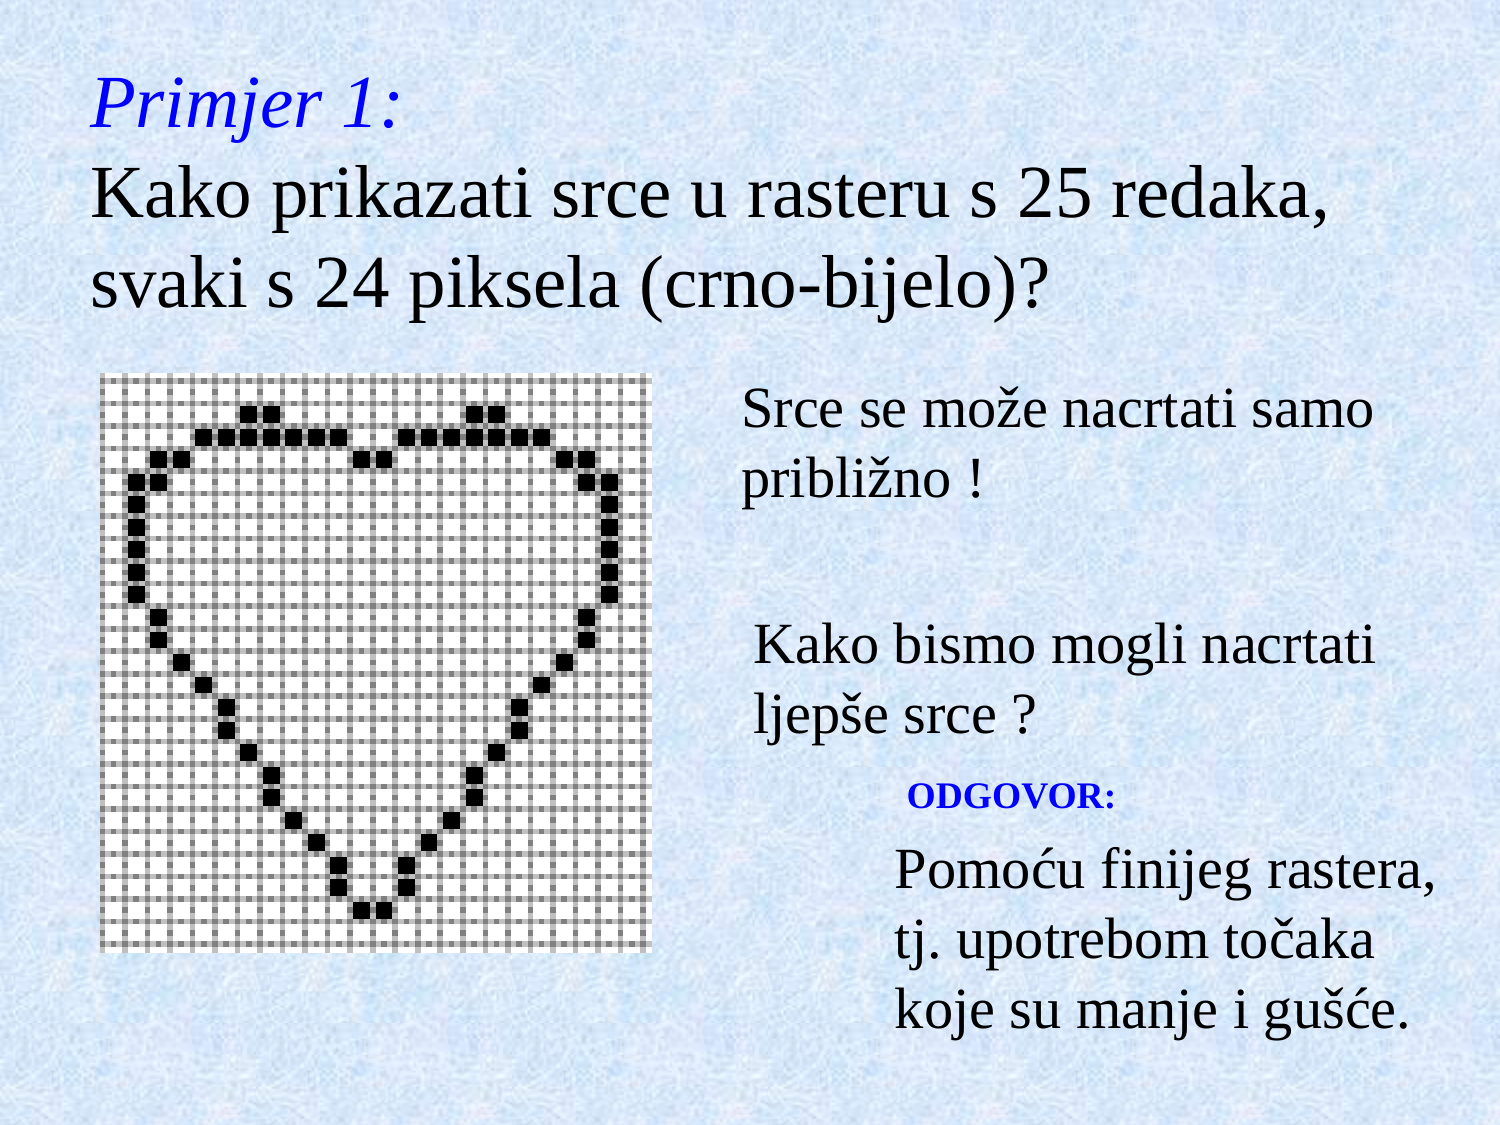

# Primjer 1: Kako prikazati srce u rasteru s 25 redaka, svaki s 24 piksela (crno-bijelo)?
Srce se može nacrtati samo približno !
Kako bismo mogli nacrtati ljepše srce ?
ODGOVOR:
Pomoću finijeg rastera, tj. upotrebom točaka koje su manje i gušće.